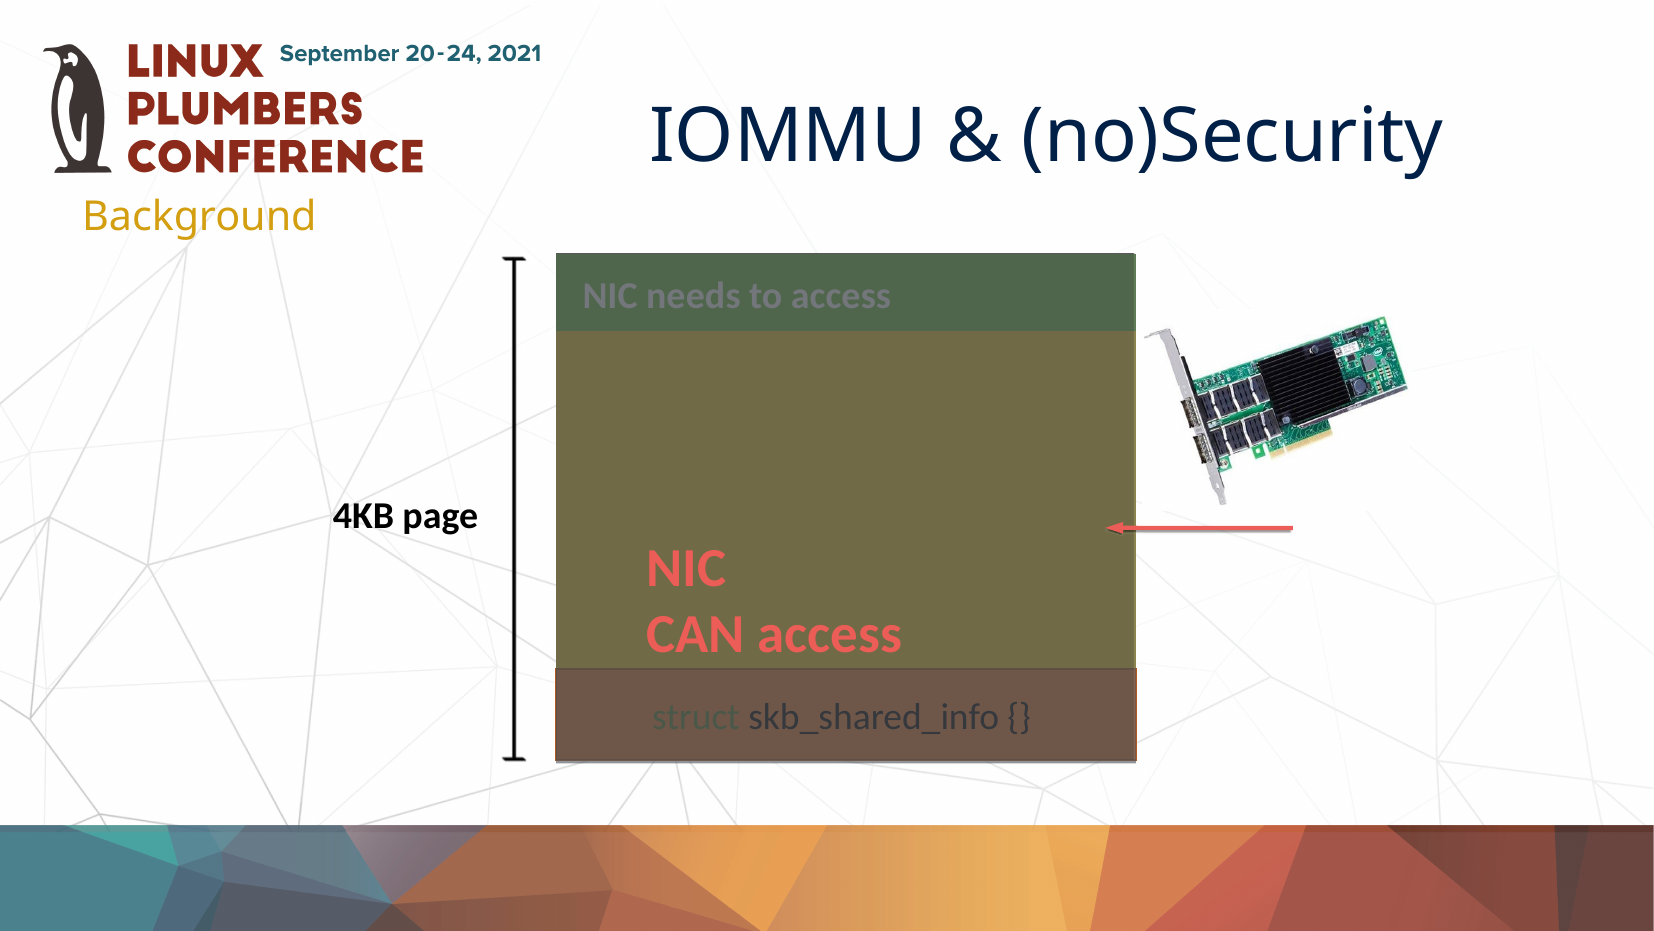

IOMMU & (no)Security
Background
 NIC needs to access
NIC
CAN access
4KB page
struct skb_shared_info {}